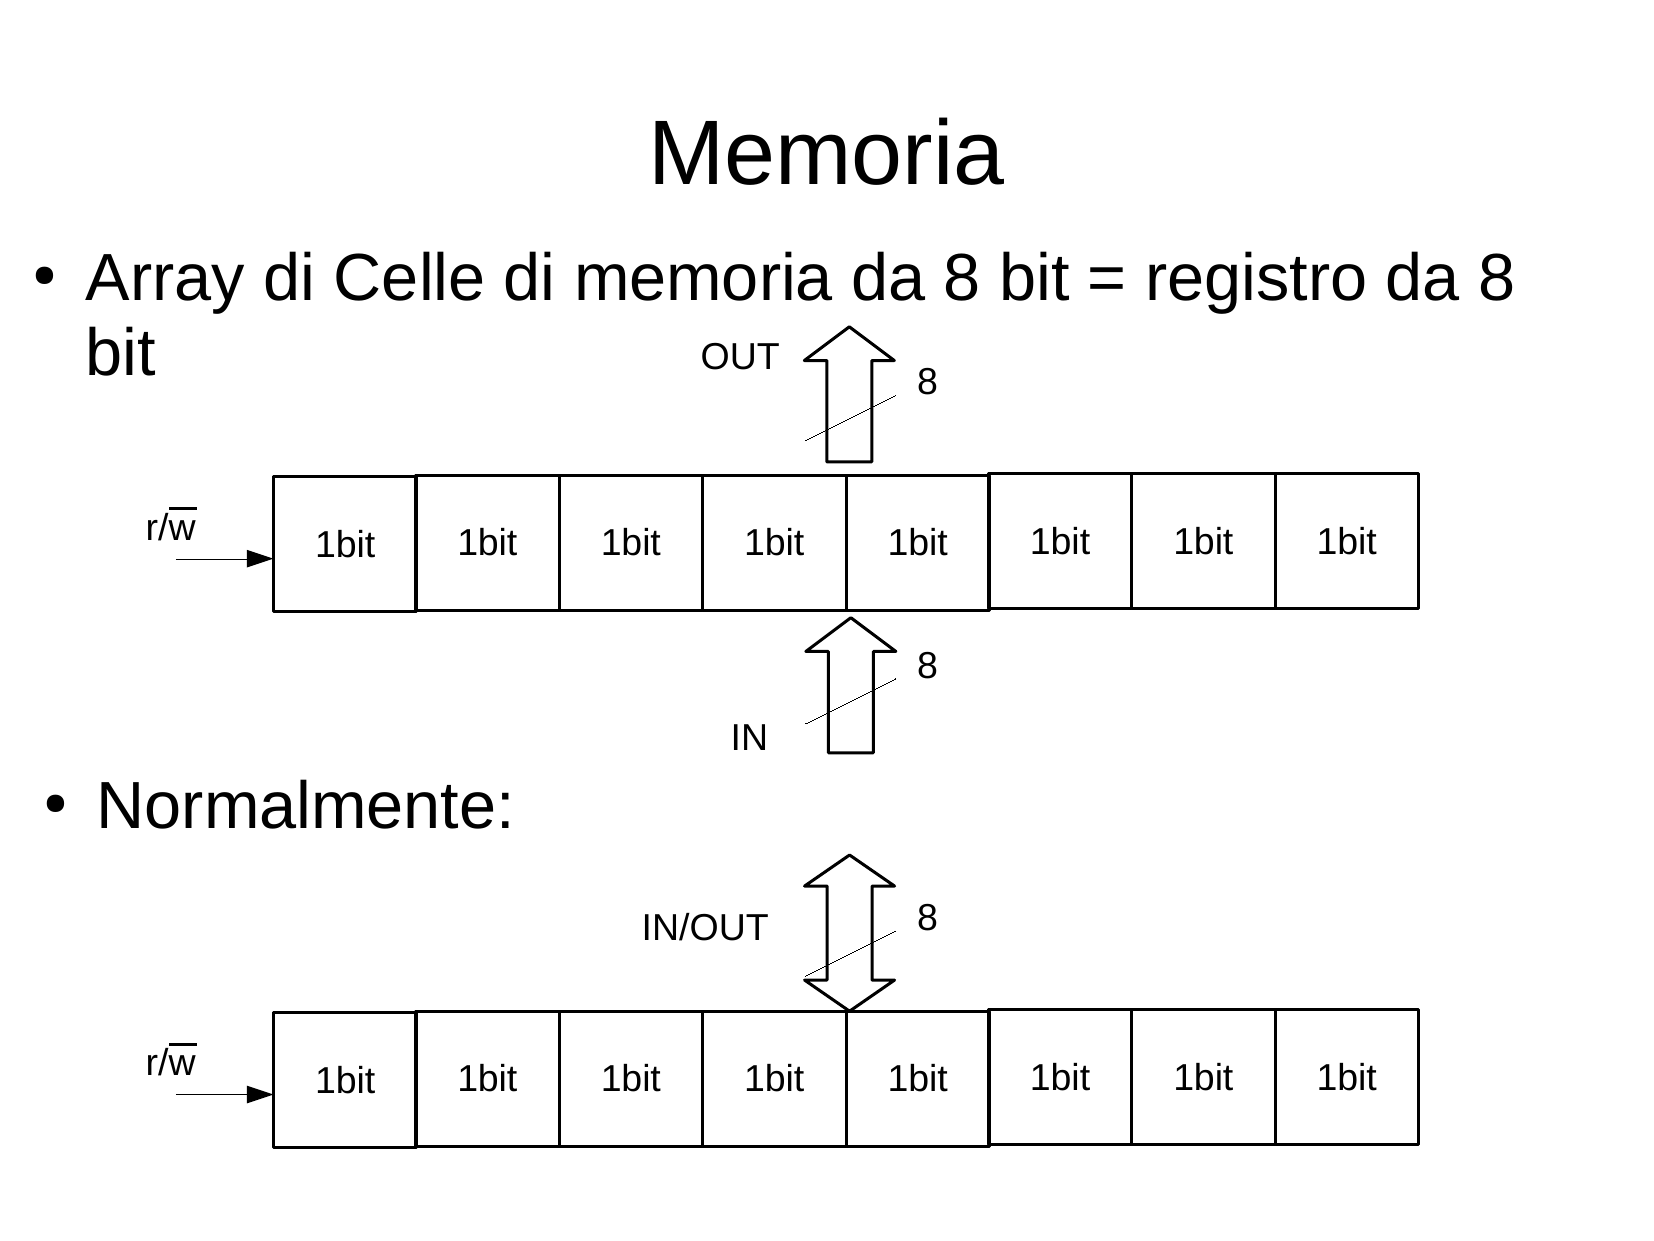

# Memoria
Array di Celle di memoria da 8 bit = registro da 8 bit
OUT
8
1bit
1bit
1bit
1bit
1bit
1bit
1bit
1bit
r/w
8
IN
Normalmente:
8
IN/OUT
1bit
1bit
1bit
1bit
1bit
1bit
1bit
1bit
r/w